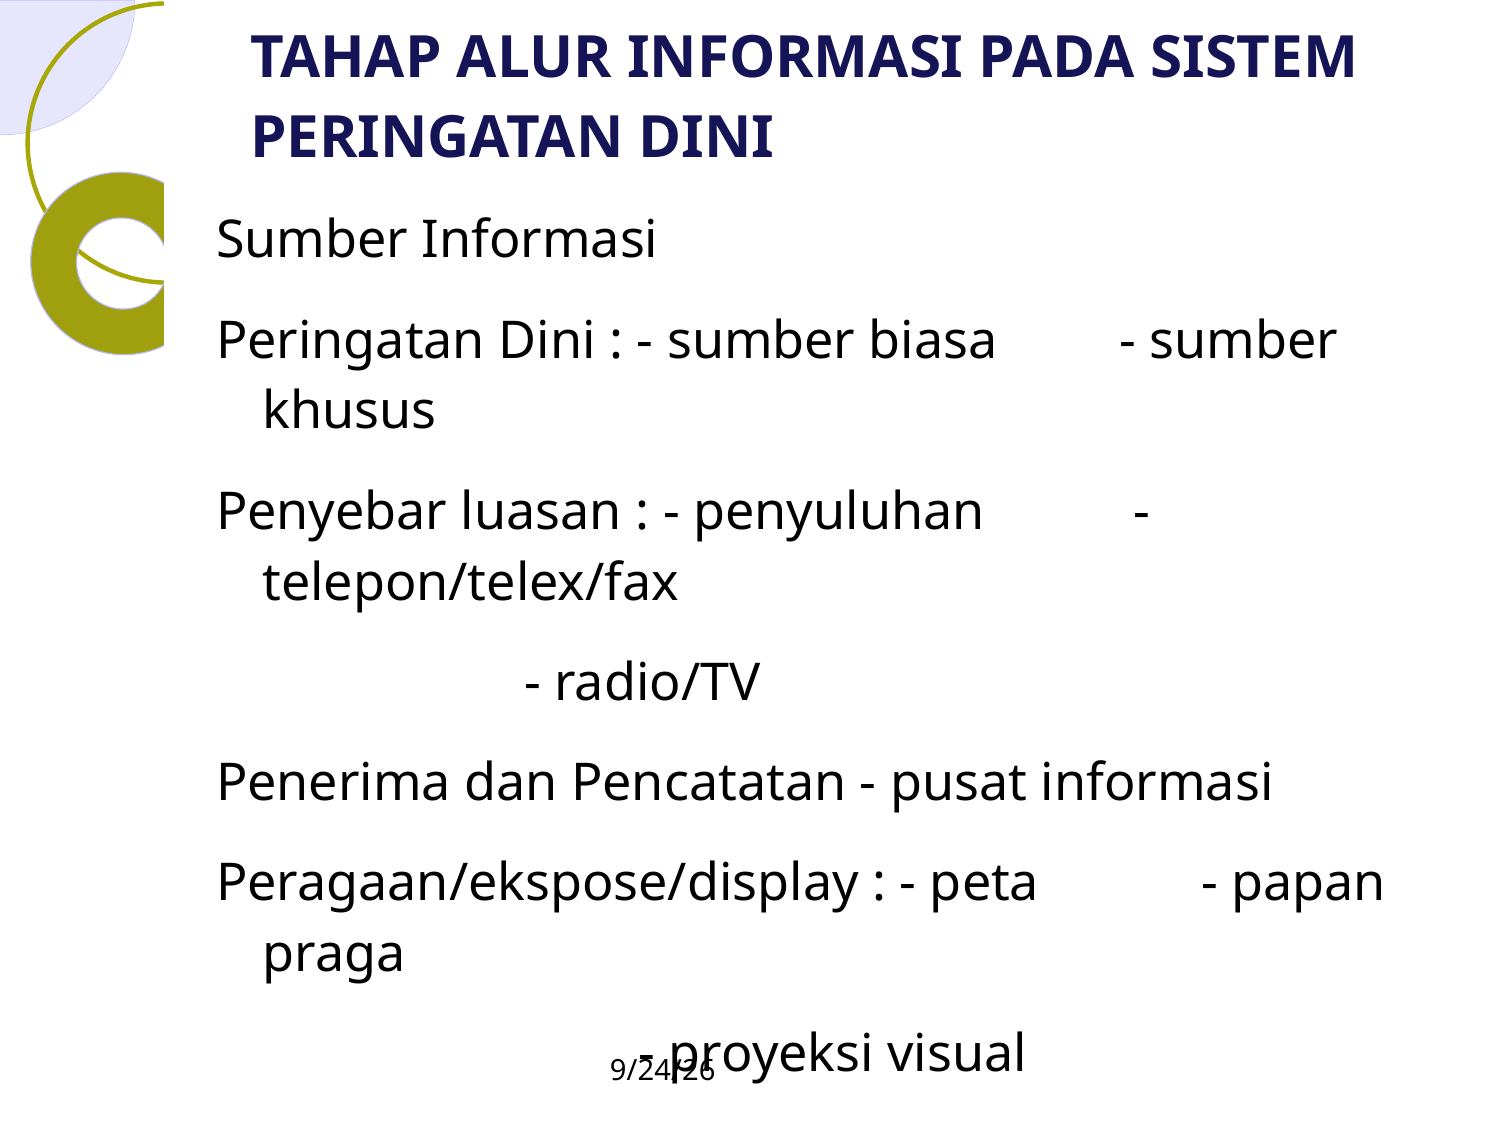

# TAHAP ALUR INFORMASI PADA SISTEM PERINGATAN DINI
Sumber Informasi
Peringatan Dini : - sumber biasa - sumber khusus
Penyebar luasan : - penyuluhan - telepon/telex/fax
			 - radio/TV
Penerima dan Pencatatan - pusat informasi
Peragaan/ekspose/display : - peta - papan praga
				 - proyeksi visual
Penilaian : - individu
		 - Tim – seminar/pertemuan
Pembuat keputusan : - Penguasa - Pelaksana
Kegiatan : - statis - Dinamis